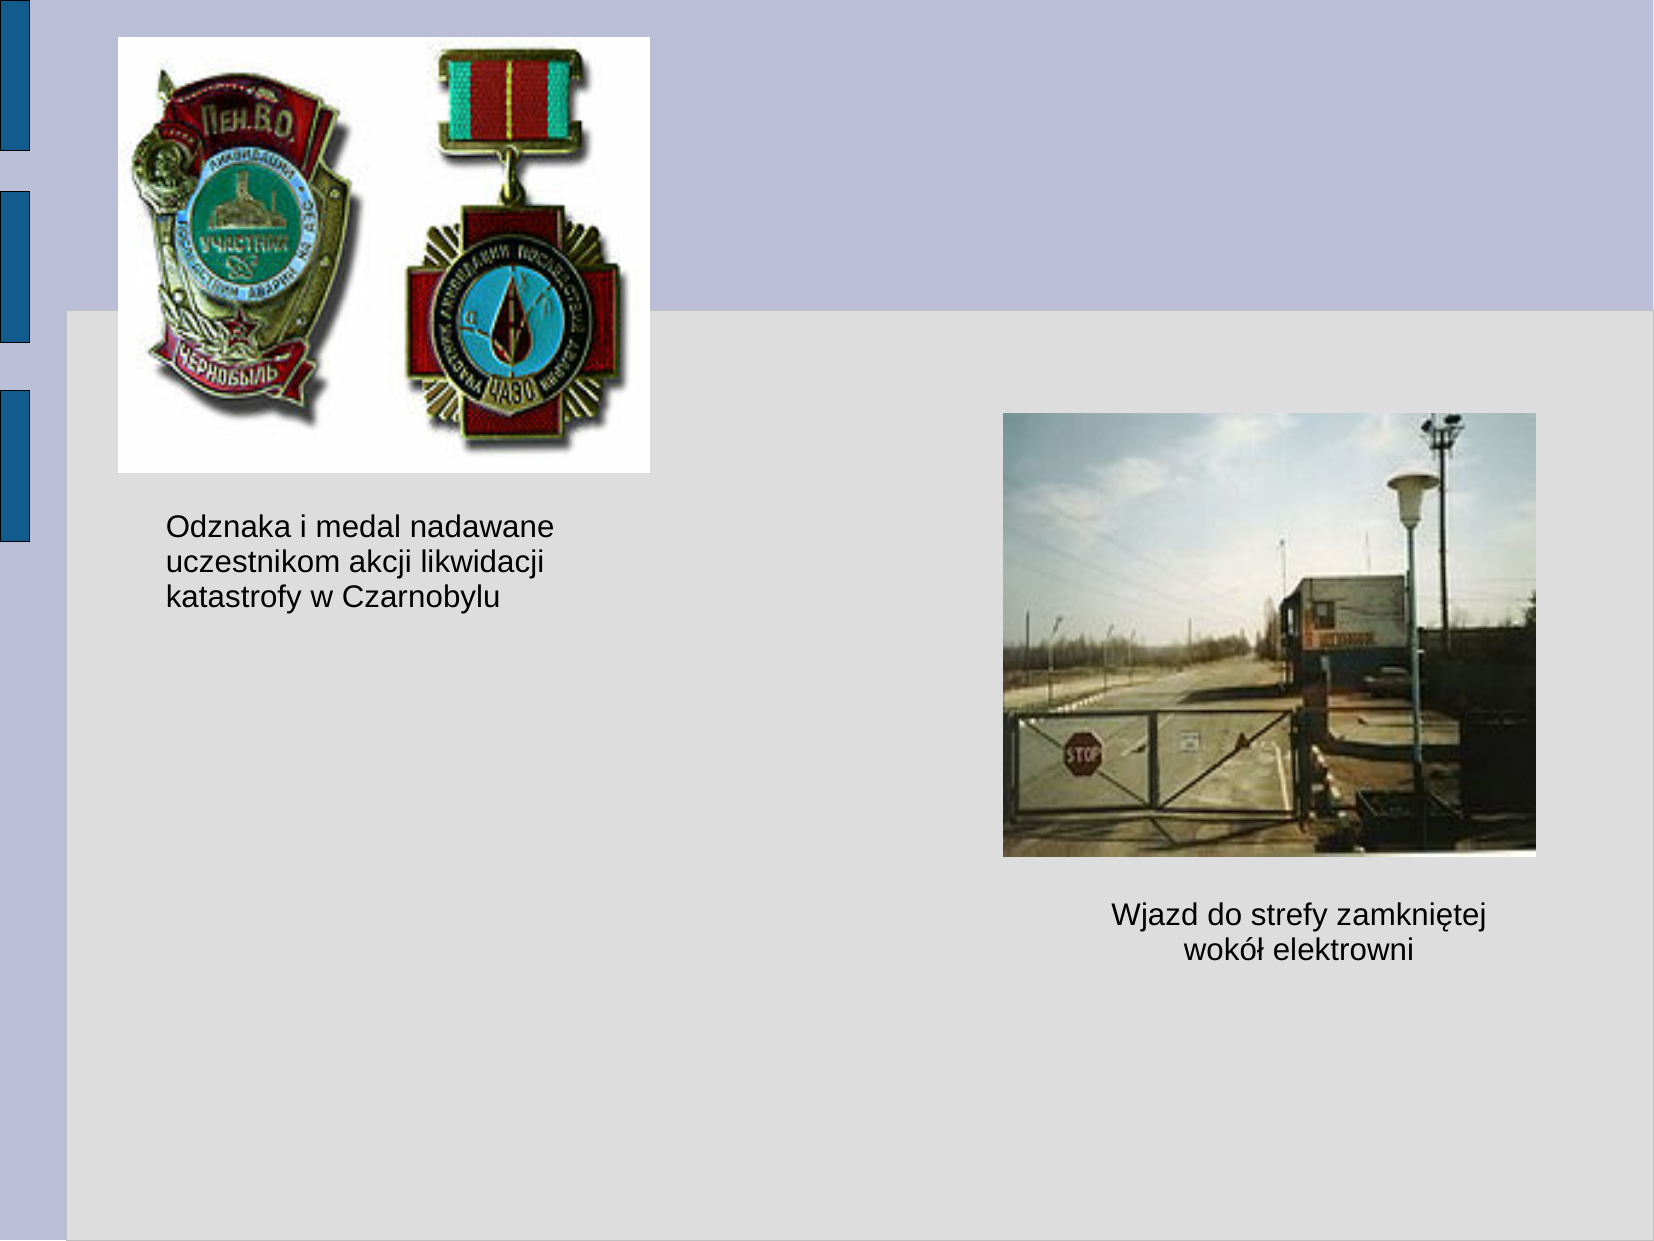

Odznaka i medal nadawane uczestnikom akcji likwidacji katastrofy w Czarnobylu
Wjazd do strefy zamkniętej wokół elektrowni